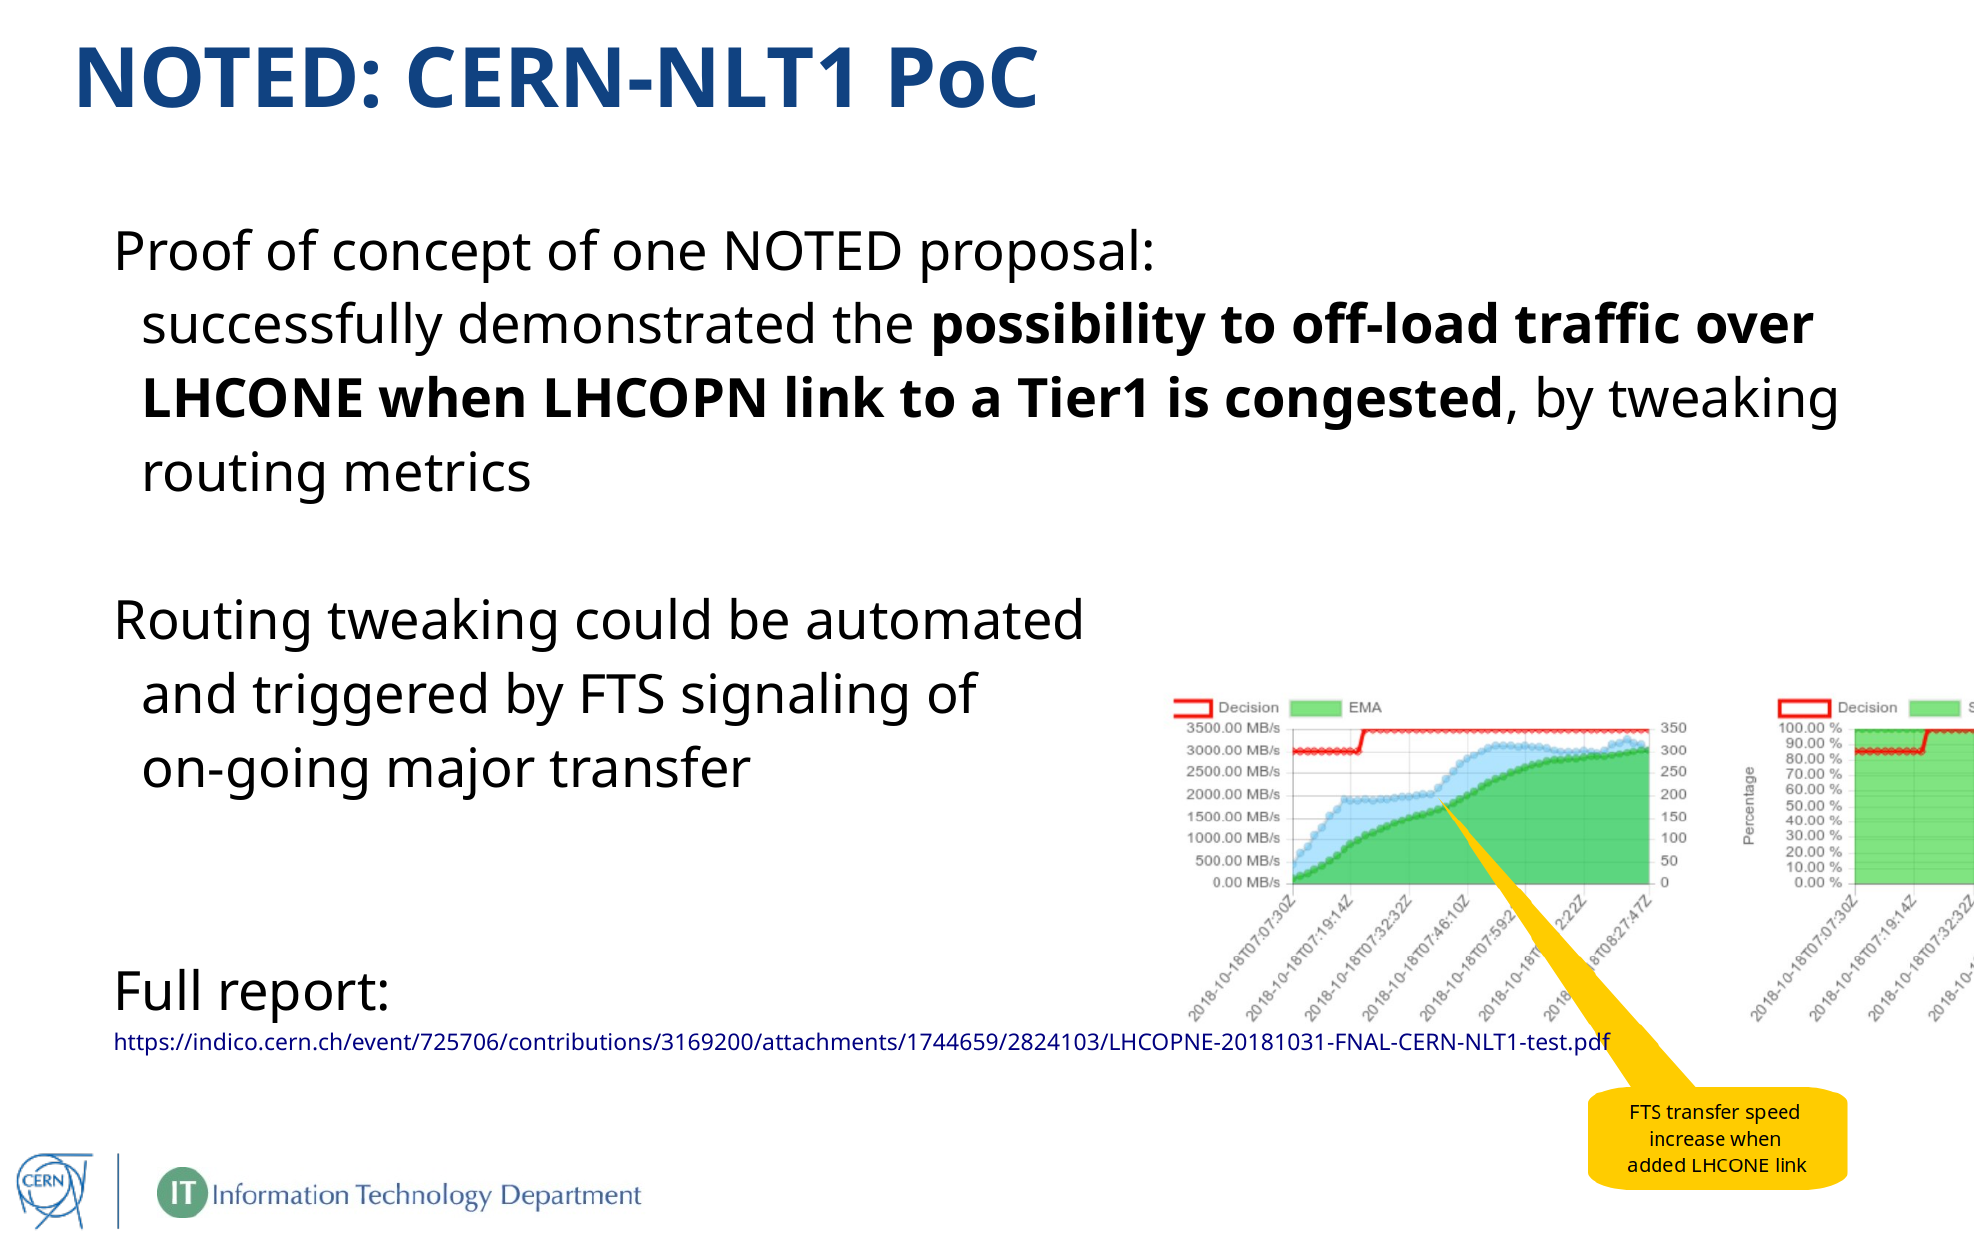

# NOTED: CERN-NLT1 PoC
Proof of concept of one NOTED proposal:
successfully demonstrated the possibility to off-load traffic over LHCONE when LHCOPN link to a Tier1 is congested, by tweaking routing metrics
Routing tweaking could be automated
and triggered by FTS signaling of
on-going major transfer
Full report:
https://indico.cern.ch/event/725706/contributions/3169200/attachments/1744659/2824103/LHCOPNE-20181031-FNAL-CERN-NLT1-test.pdf